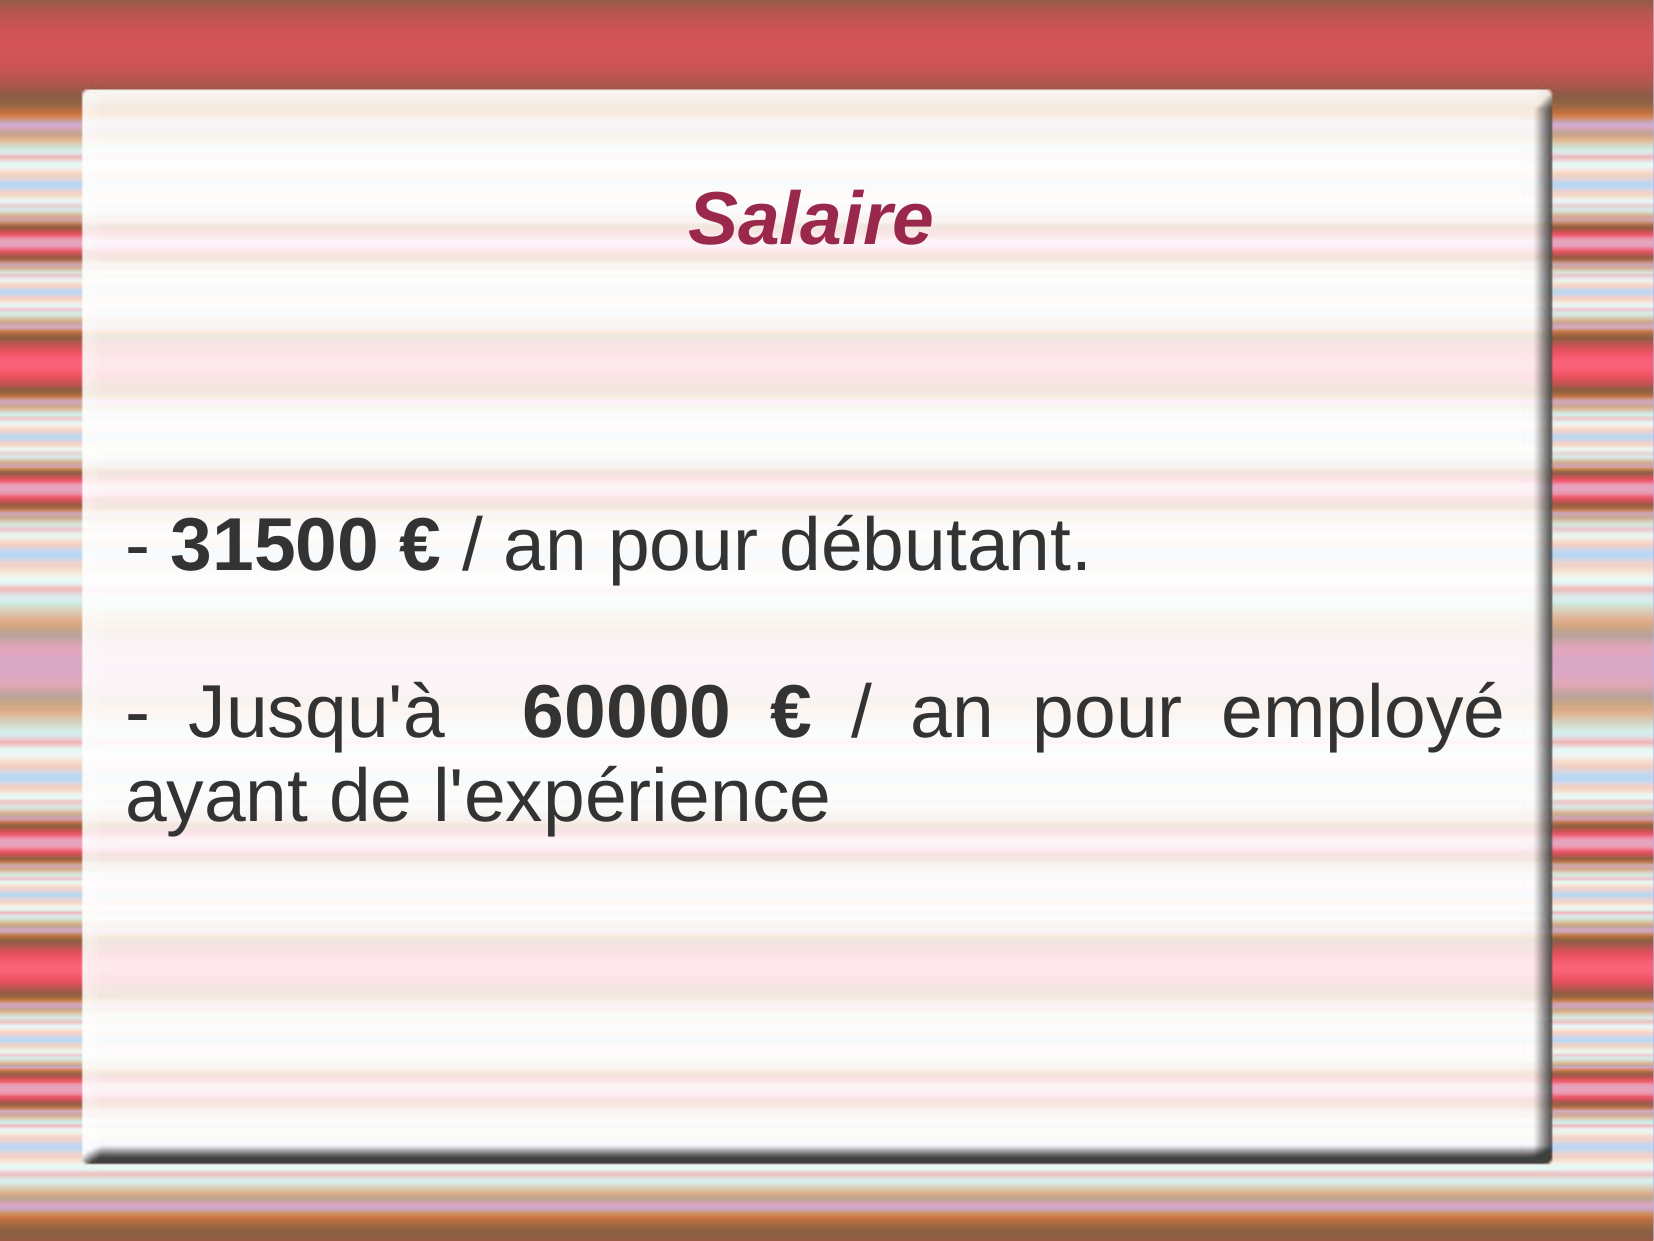

# Salaire
- 31500 € / an pour débutant.
- Jusqu'à 60000 € / an pour employé ayant de l'expérience